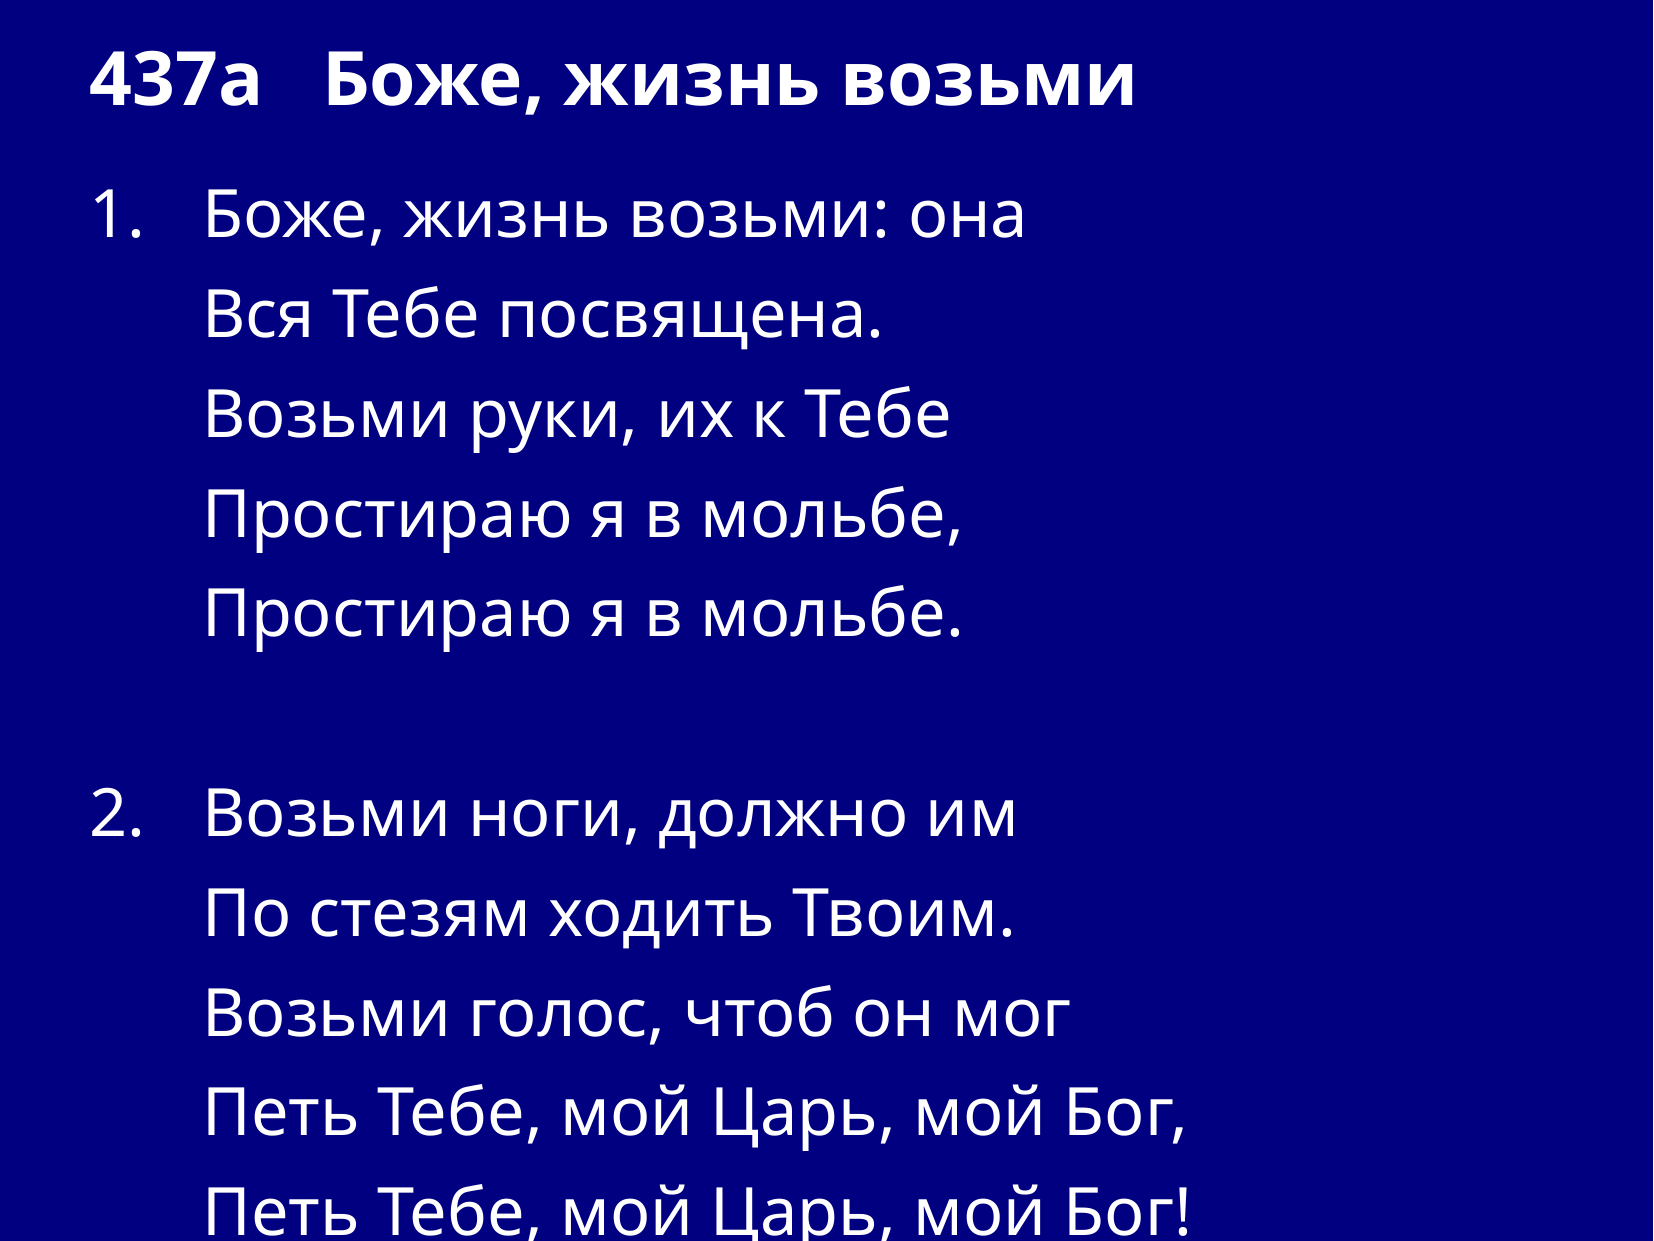

437а Боже, жизнь возьми
1.	Боже, жизнь возьми: она
	Вся Тебе посвящена.
	Возьми руки, их к Тебе
	Простираю я в мольбе,
	Простираю я в мольбе.
2.	Возьми ноги, должно им
	По стезям ходить Твоим.
	Возьми голос, чтоб он мог
	Петь Тебе, мой Царь, мой Бог,
	Петь Тебе, мой Царь, мой Бог!